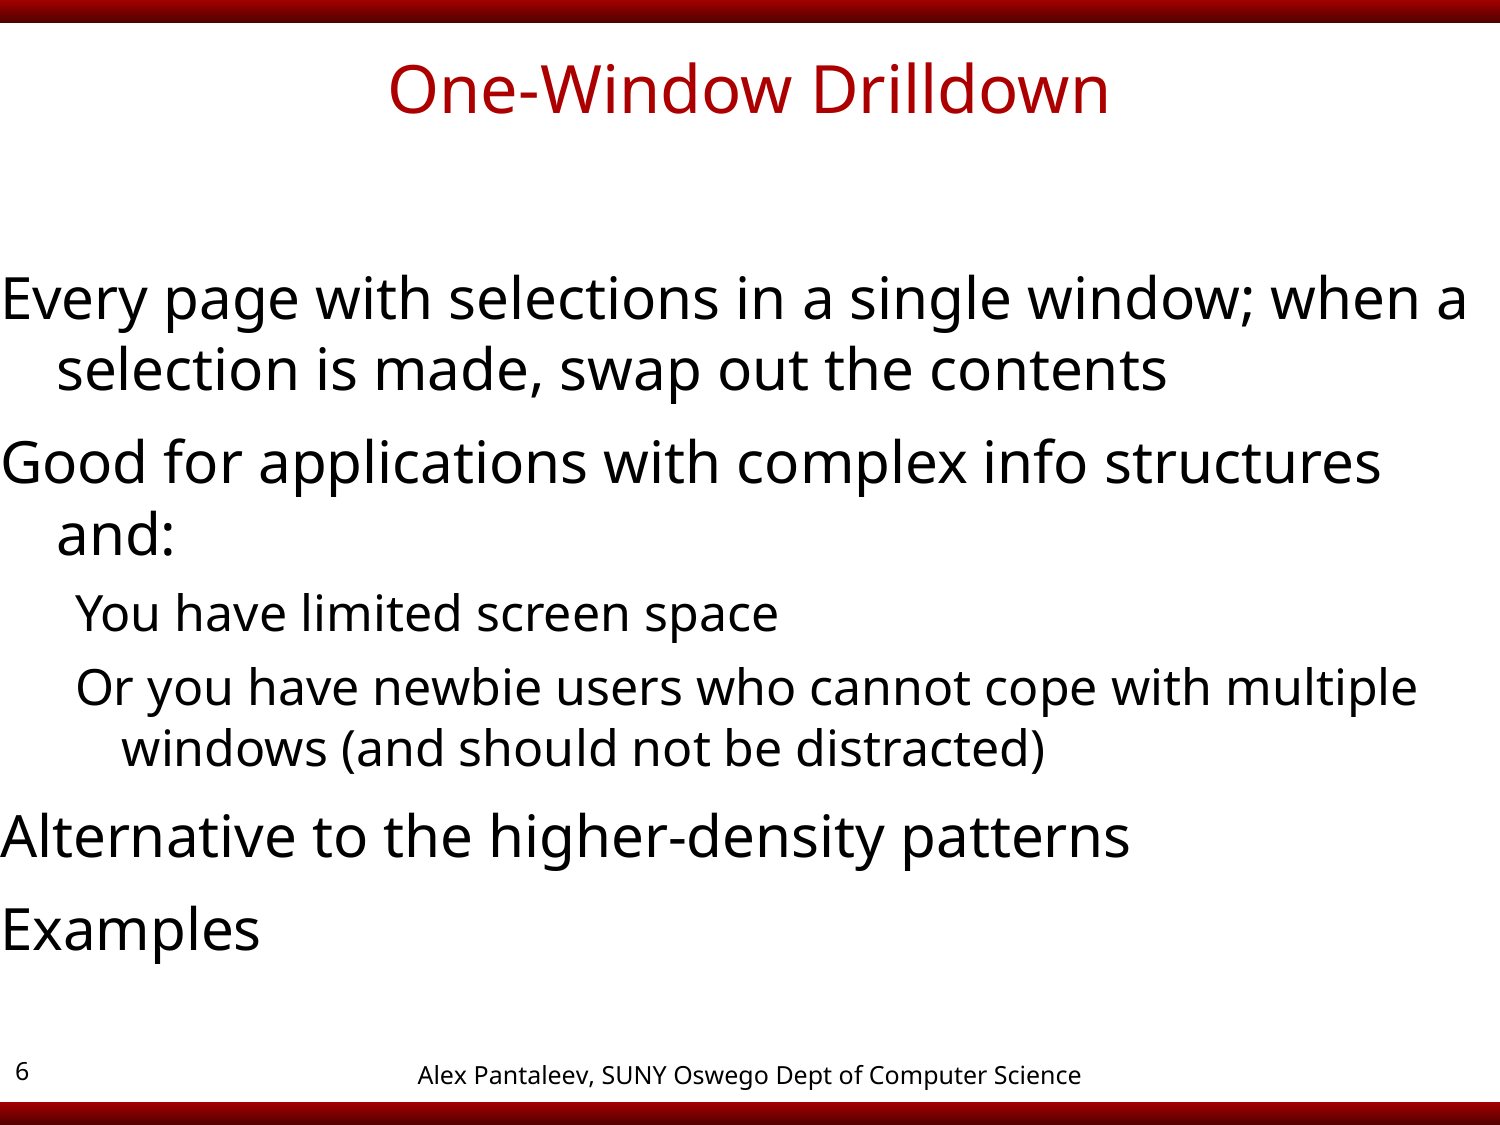

# One-Window Drilldown
Every page with selections in a single window; when a selection is made, swap out the contents
Good for applications with complex info structures and:
You have limited screen space
Or you have newbie users who cannot cope with multiple windows (and should not be distracted)
Alternative to the higher-density patterns
Examples
6